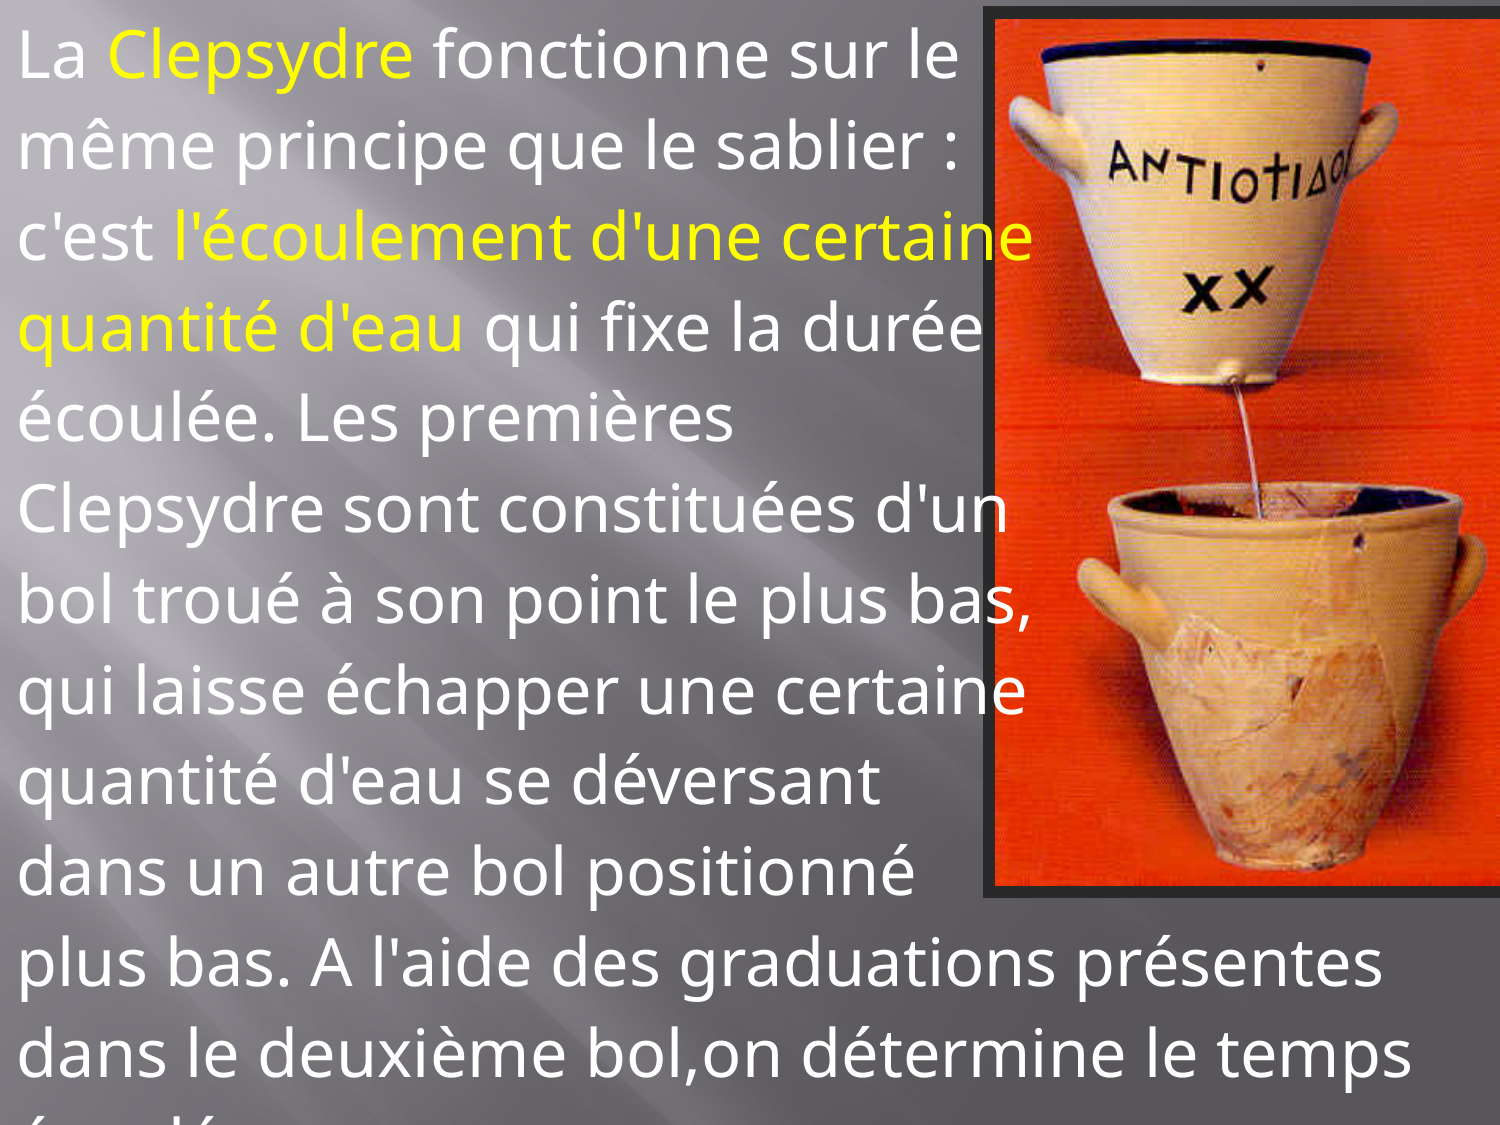

La Clepsydre fonctionne sur le
même principe que le sablier :
c'est l'écoulement d'une certaine
quantité d'eau qui fixe la durée
écoulée. Les premières
Clepsydre sont constituées d'un
bol troué à son point le plus bas,
qui laisse échapper une certaine
quantité d'eau se déversant
dans un autre bol positionné
plus bas. A l'aide des graduations présentes dans le deuxième bol,on détermine le temps écoulé.